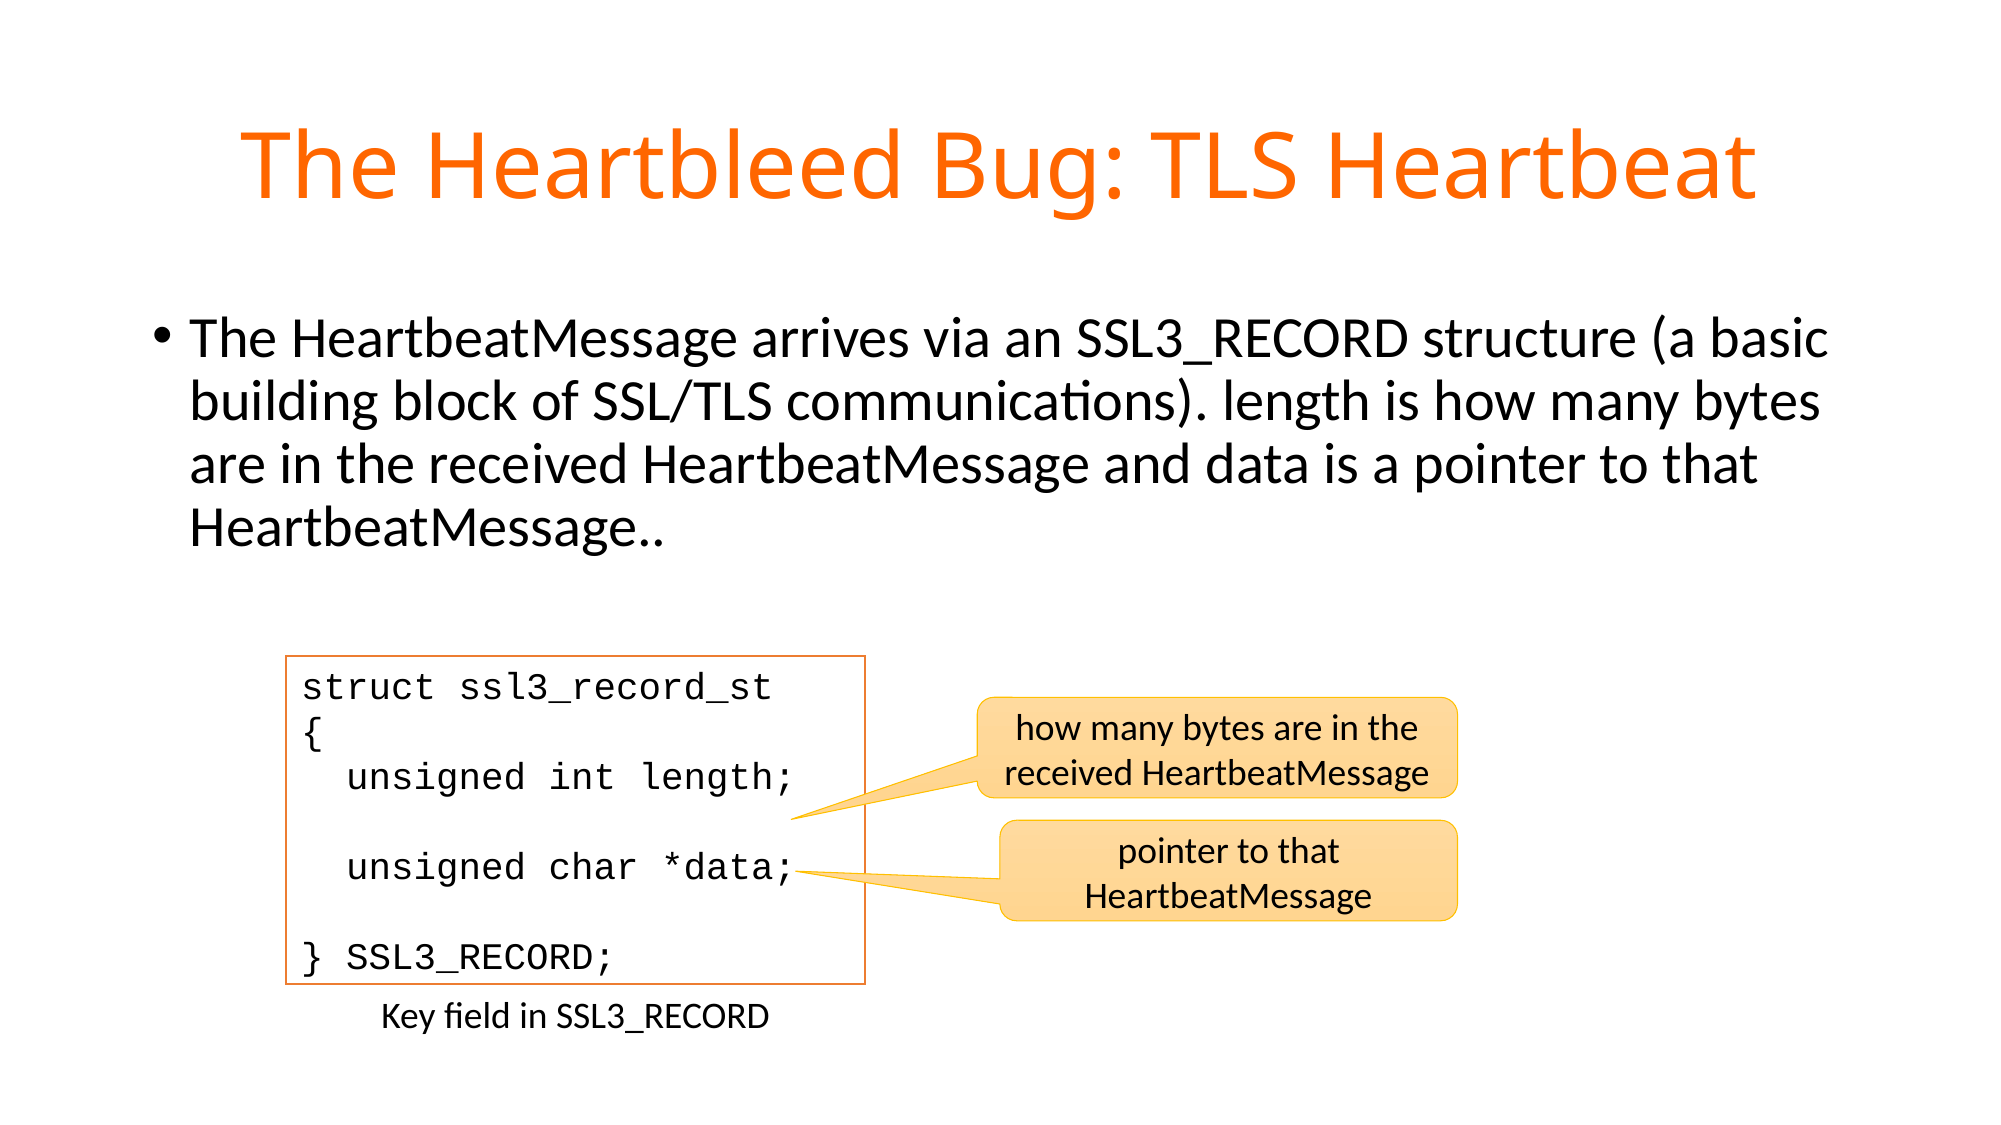

# The Heartbleed Bug: TLS Heartbeat
The HeartbeatMessage arrives via an SSL3_RECORD structure (a basic building block of SSL/TLS communications). length is how many bytes are in the received HeartbeatMessage and data is a pointer to that HeartbeatMessage..
struct ssl3_record_st
{
 unsigned int length;
 unsigned char *data;
} SSL3_RECORD;
how many bytes are in the received HeartbeatMessage
pointer to that HeartbeatMessage
Key field in SSL3_RECORD